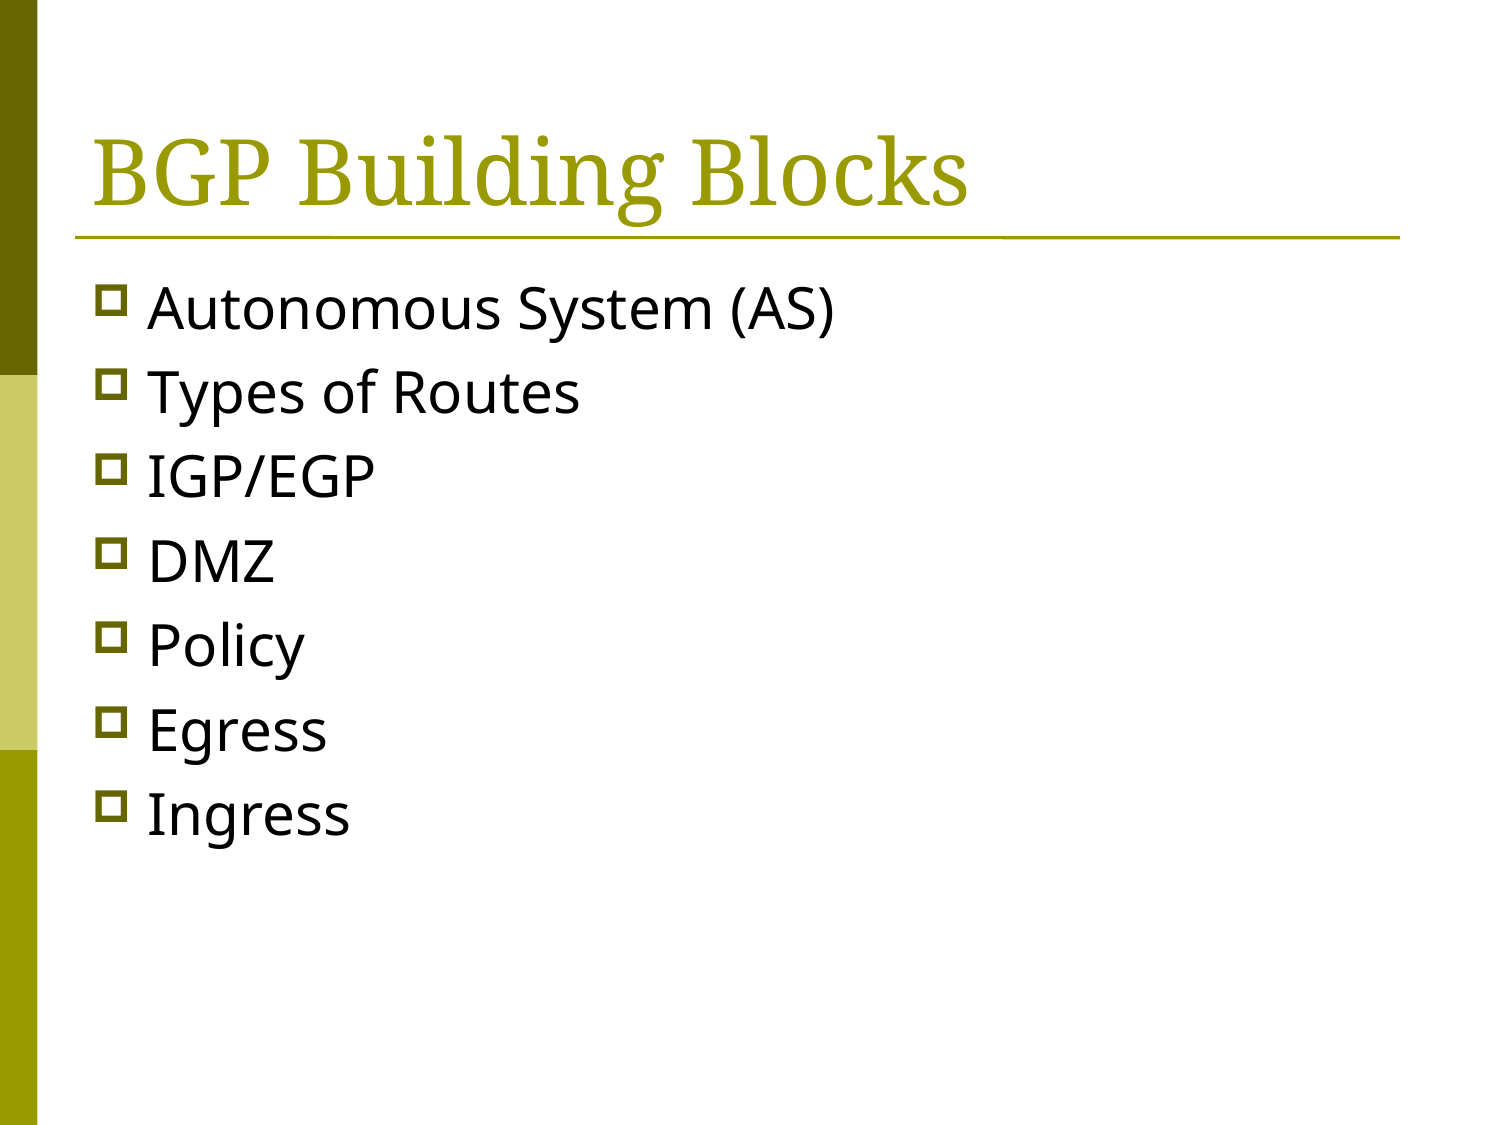

# BGP Building Blocks
Autonomous System (AS)
Types of Routes
IGP/EGP
DMZ
Policy
Egress
Ingress